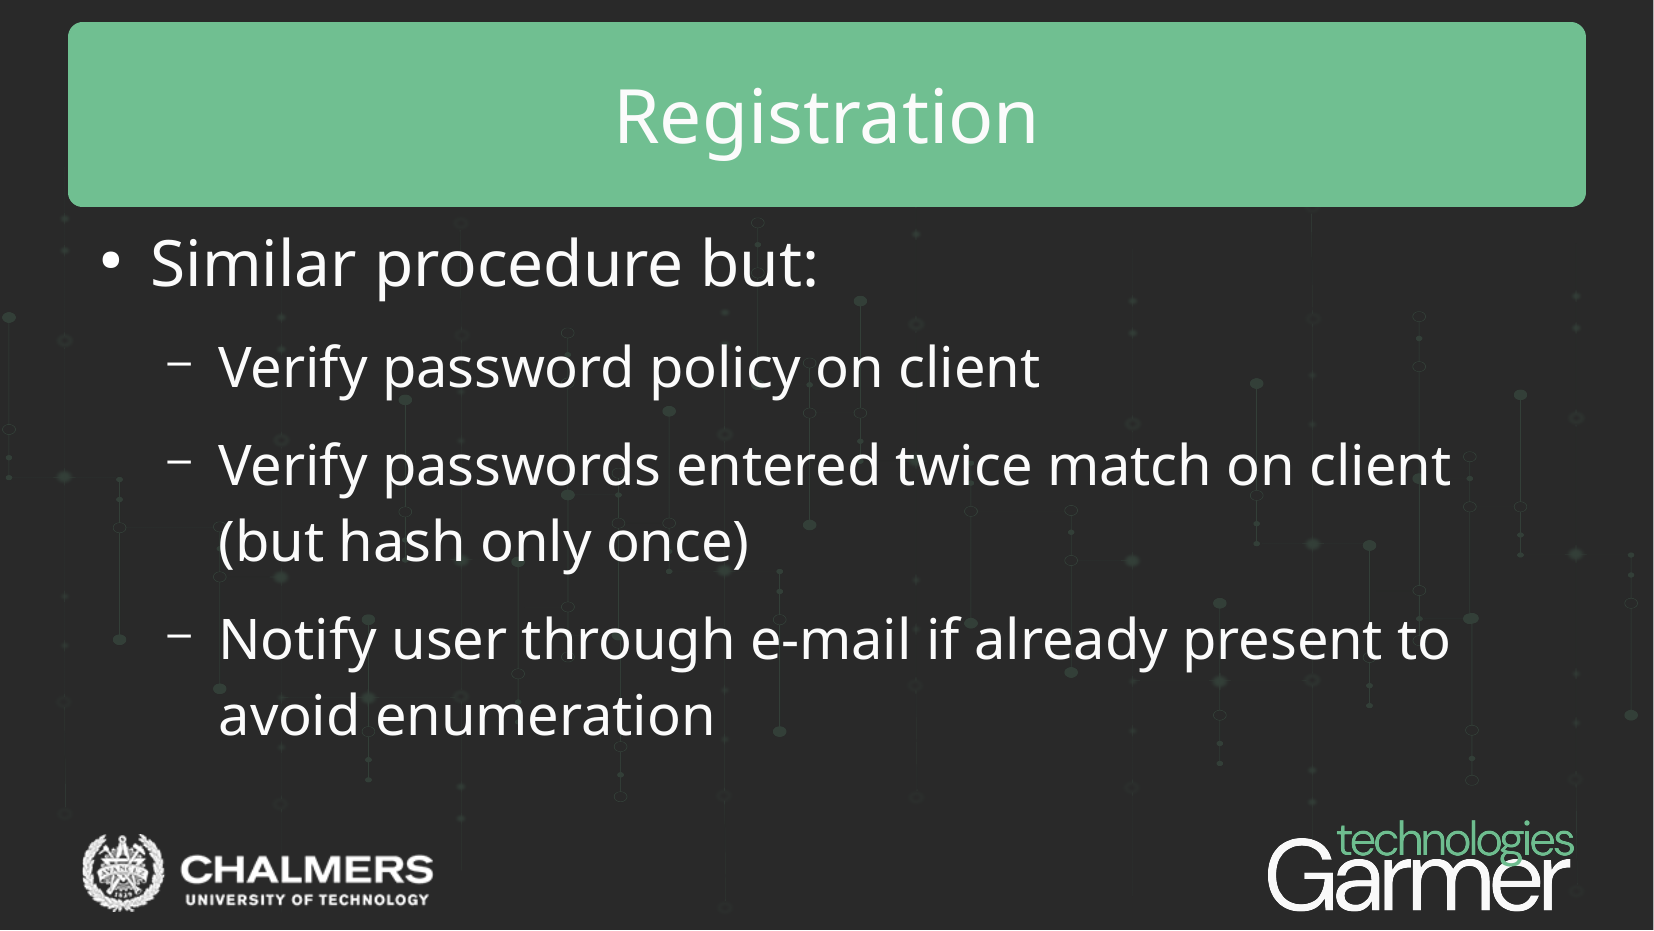

# Registration
Similar procedure but:
Verify password policy on client
Verify passwords entered twice match on client (but hash only once)
Notify user through e-mail if already present to avoid enumeration